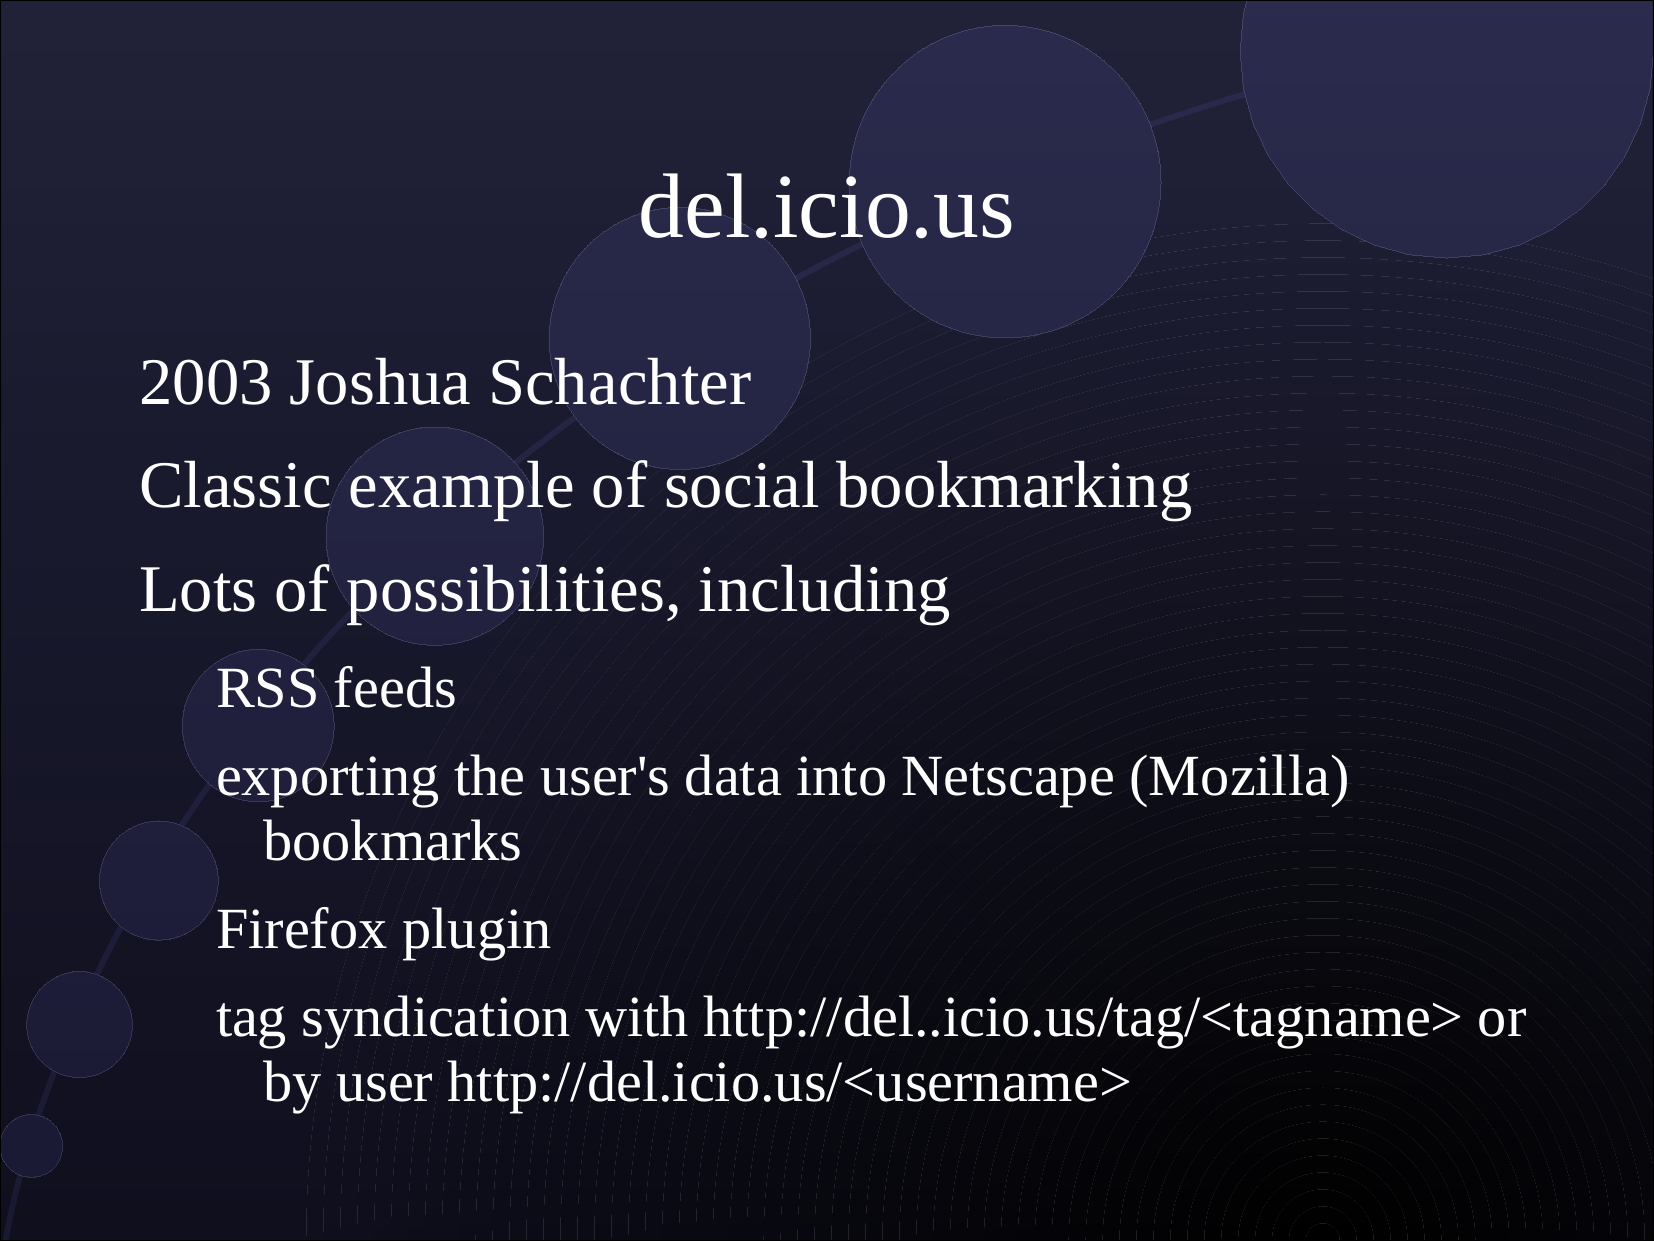

# del.icio.us
2003 Joshua Schachter
Classic example of social bookmarking
Lots of possibilities, including
RSS feeds
exporting the user's data into Netscape (Mozilla) bookmarks
Firefox plugin
tag syndication with http://del..icio.us/tag/<tagname> or by user http://del.icio.us/<username>